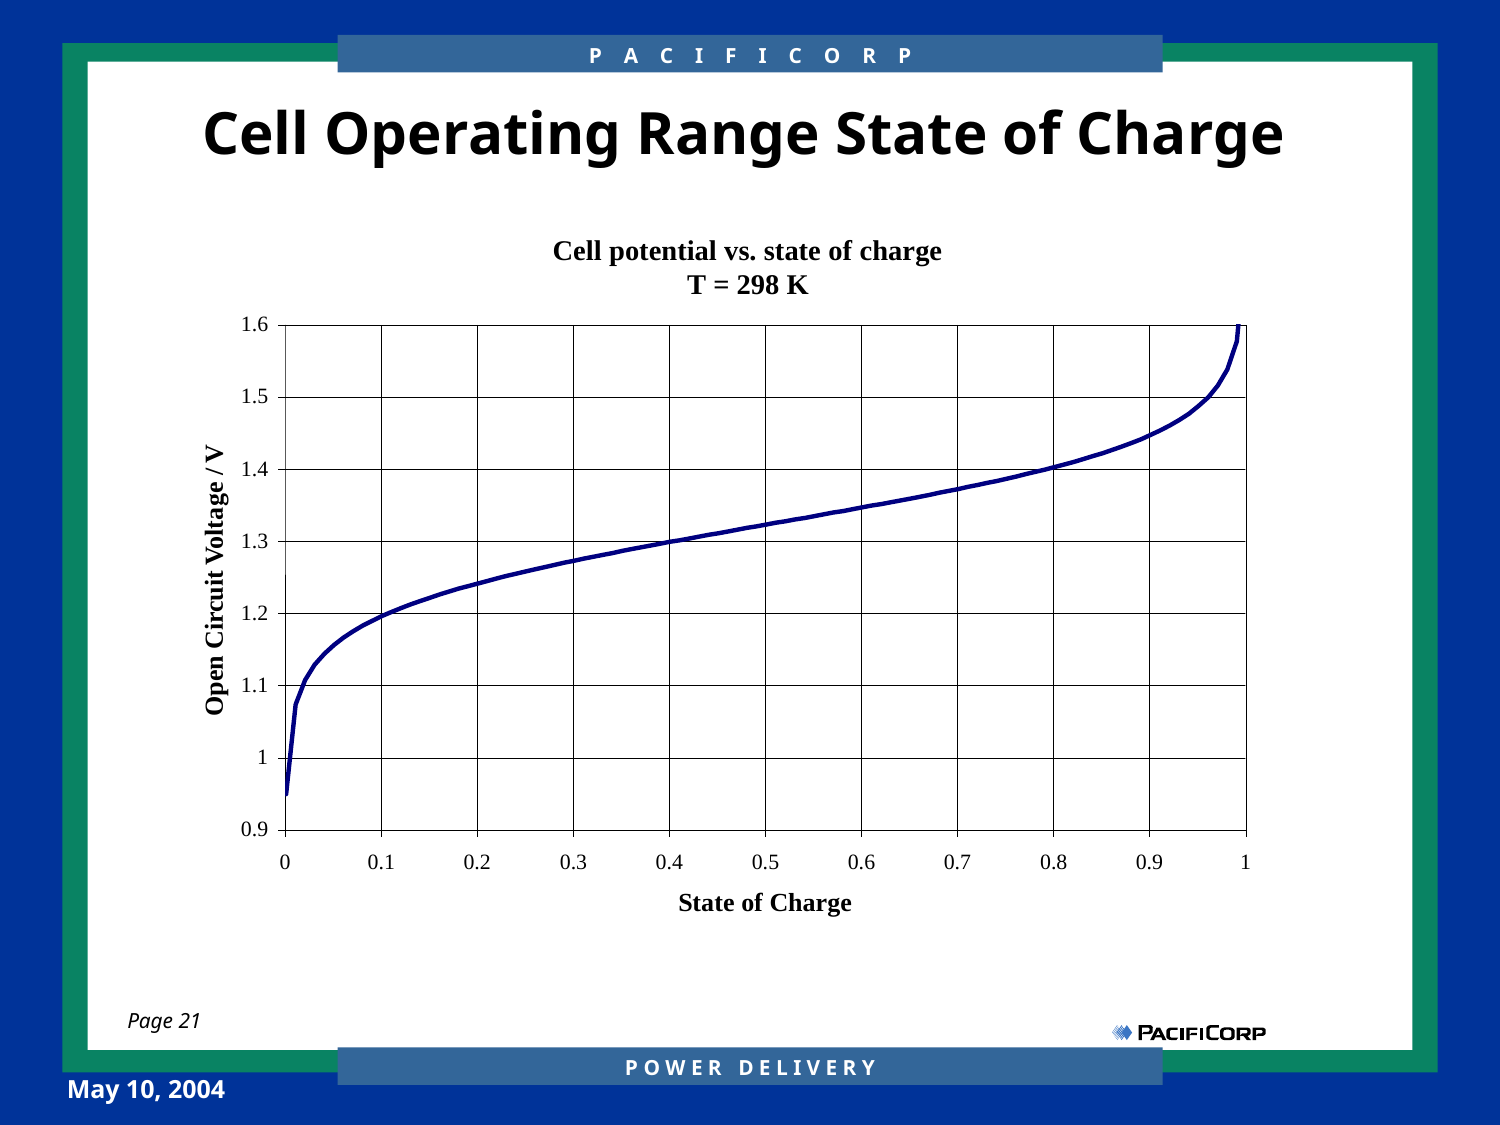

# Cell Operating Range State of Charge
21